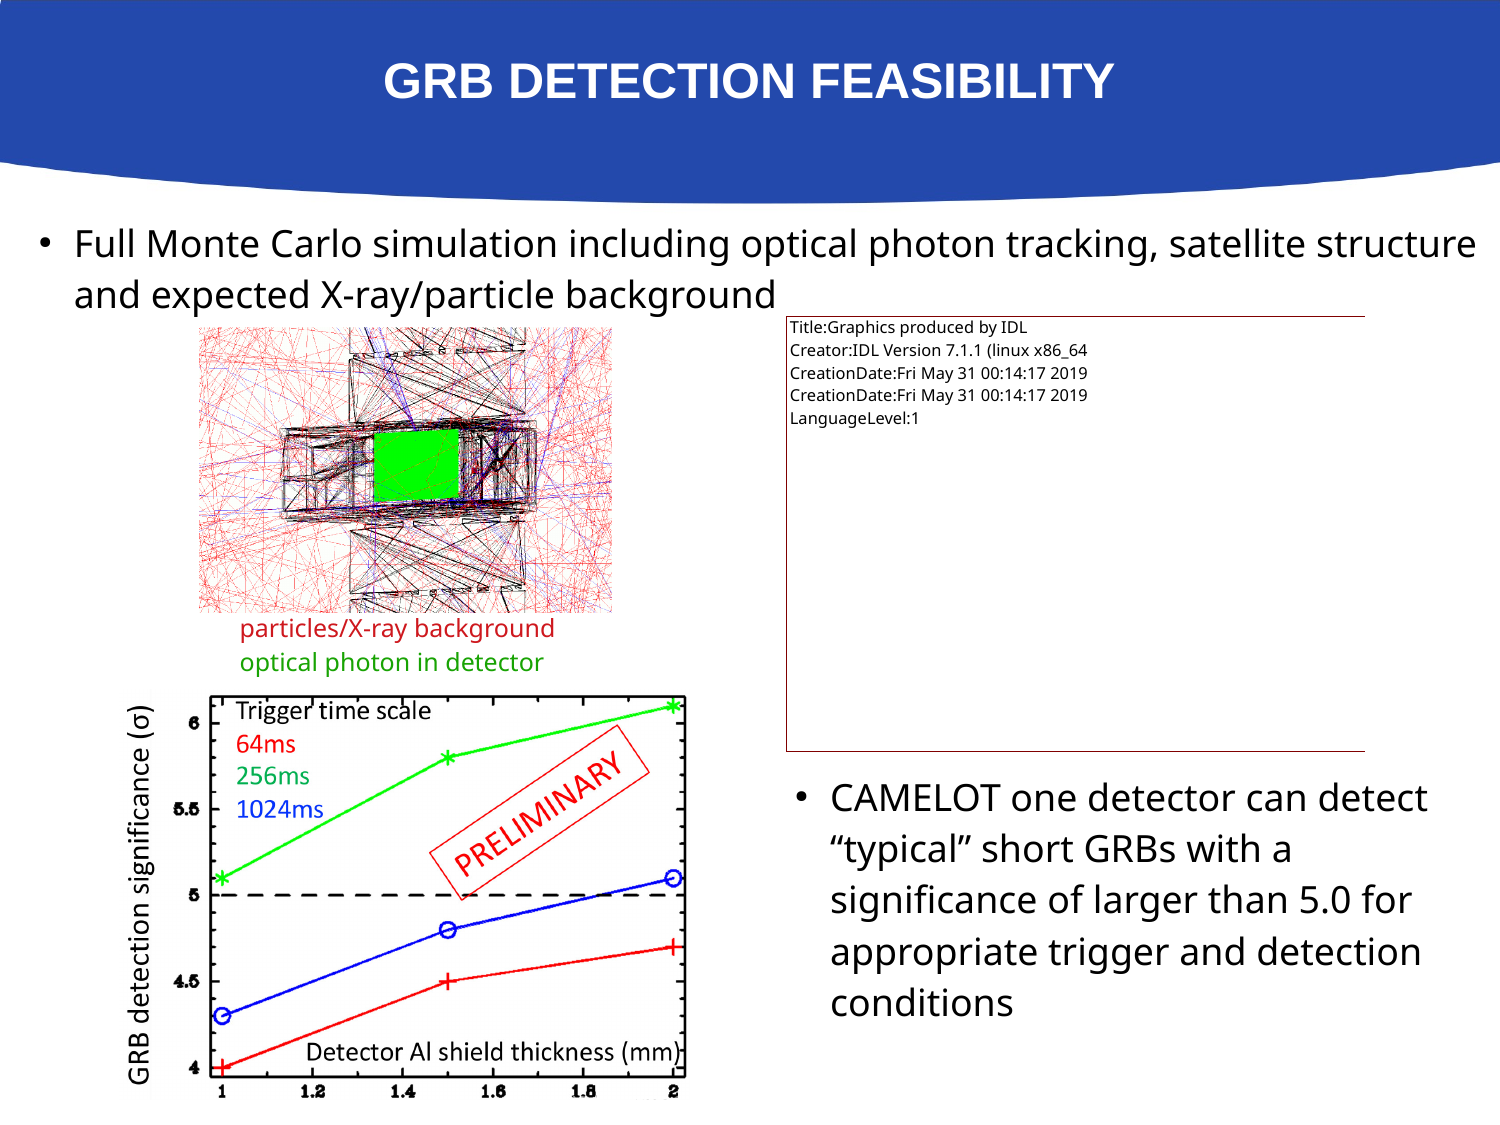

# GRB detection feasibility
Full Monte Carlo simulation including optical photon tracking, satellite structure and expected X-ray/particle background
particles/X-ray background
optical photon in detector
CAMELOT one detector can detect “typical” short GRBs with a significance of larger than 5.0 for appropriate trigger and detection conditions